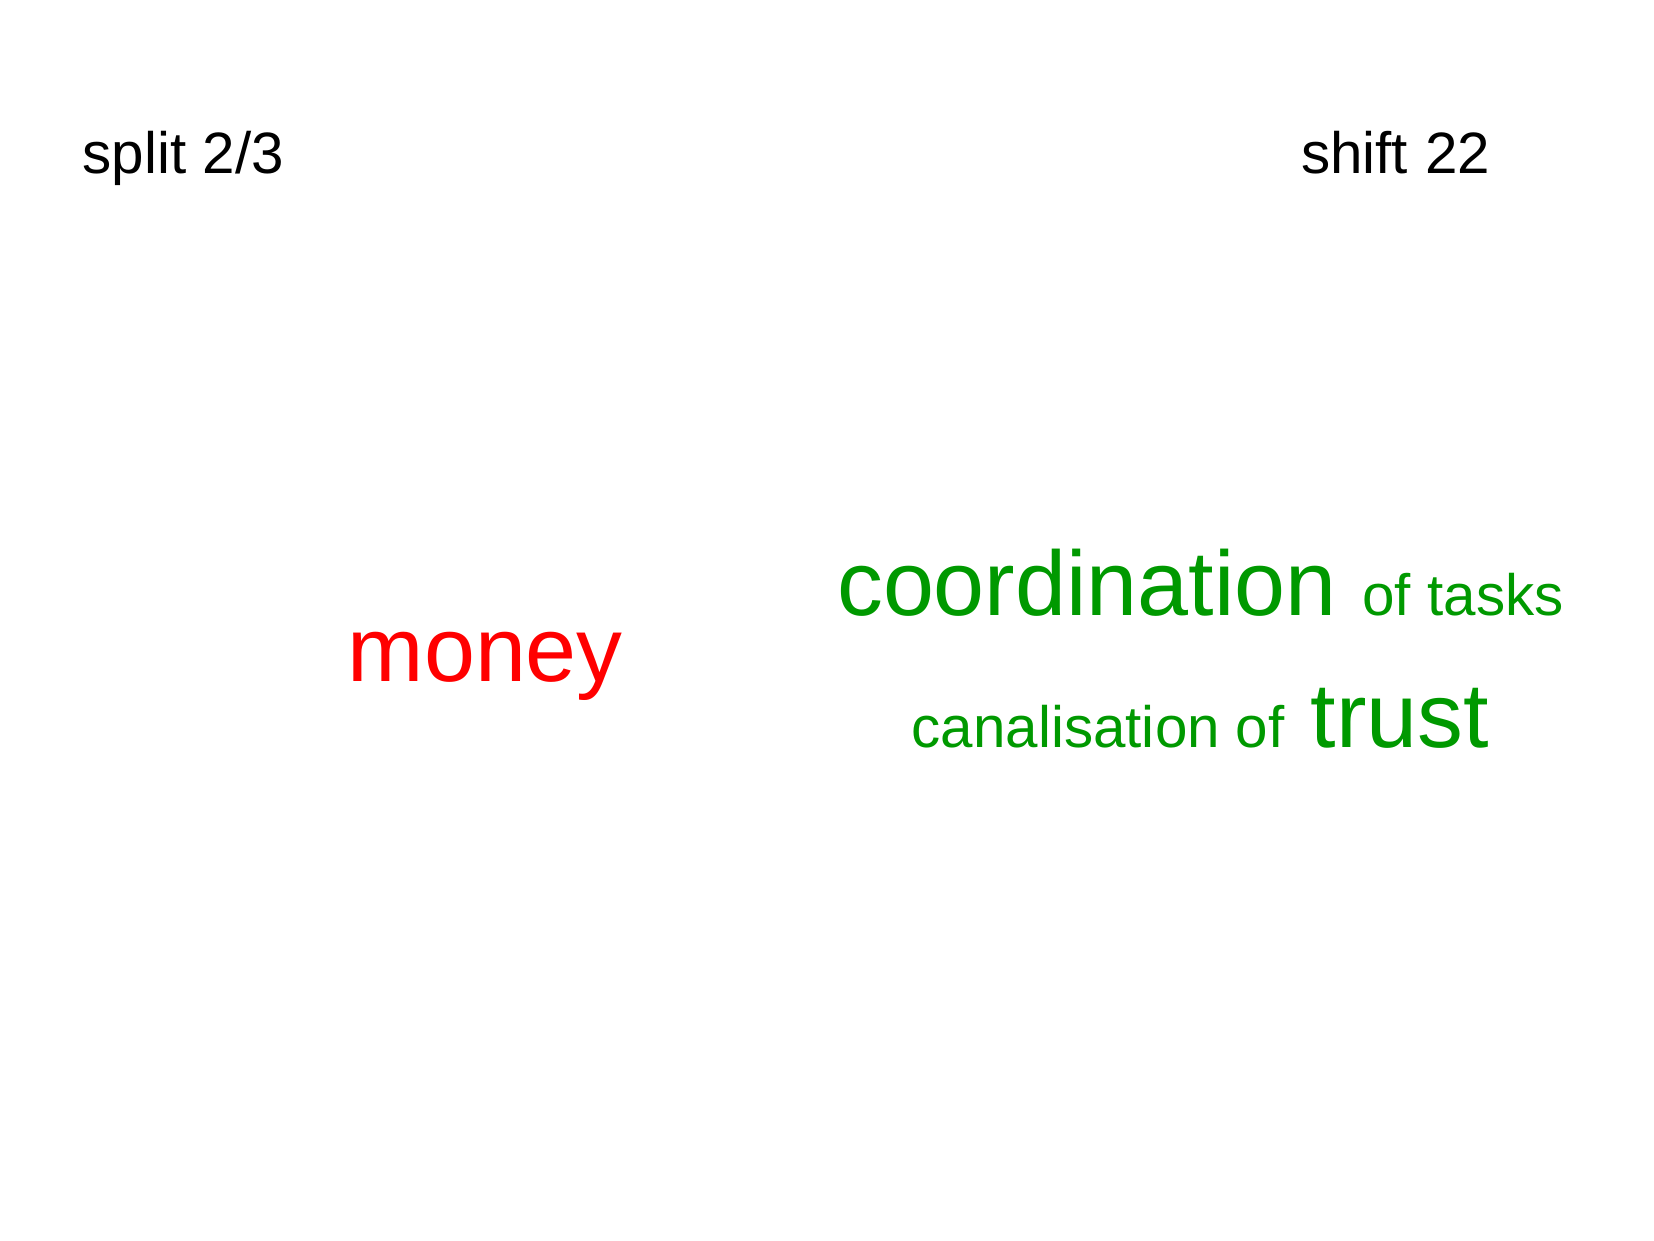

# split 2/3
shift
22
money
coordination of tasks
canalisation of trust